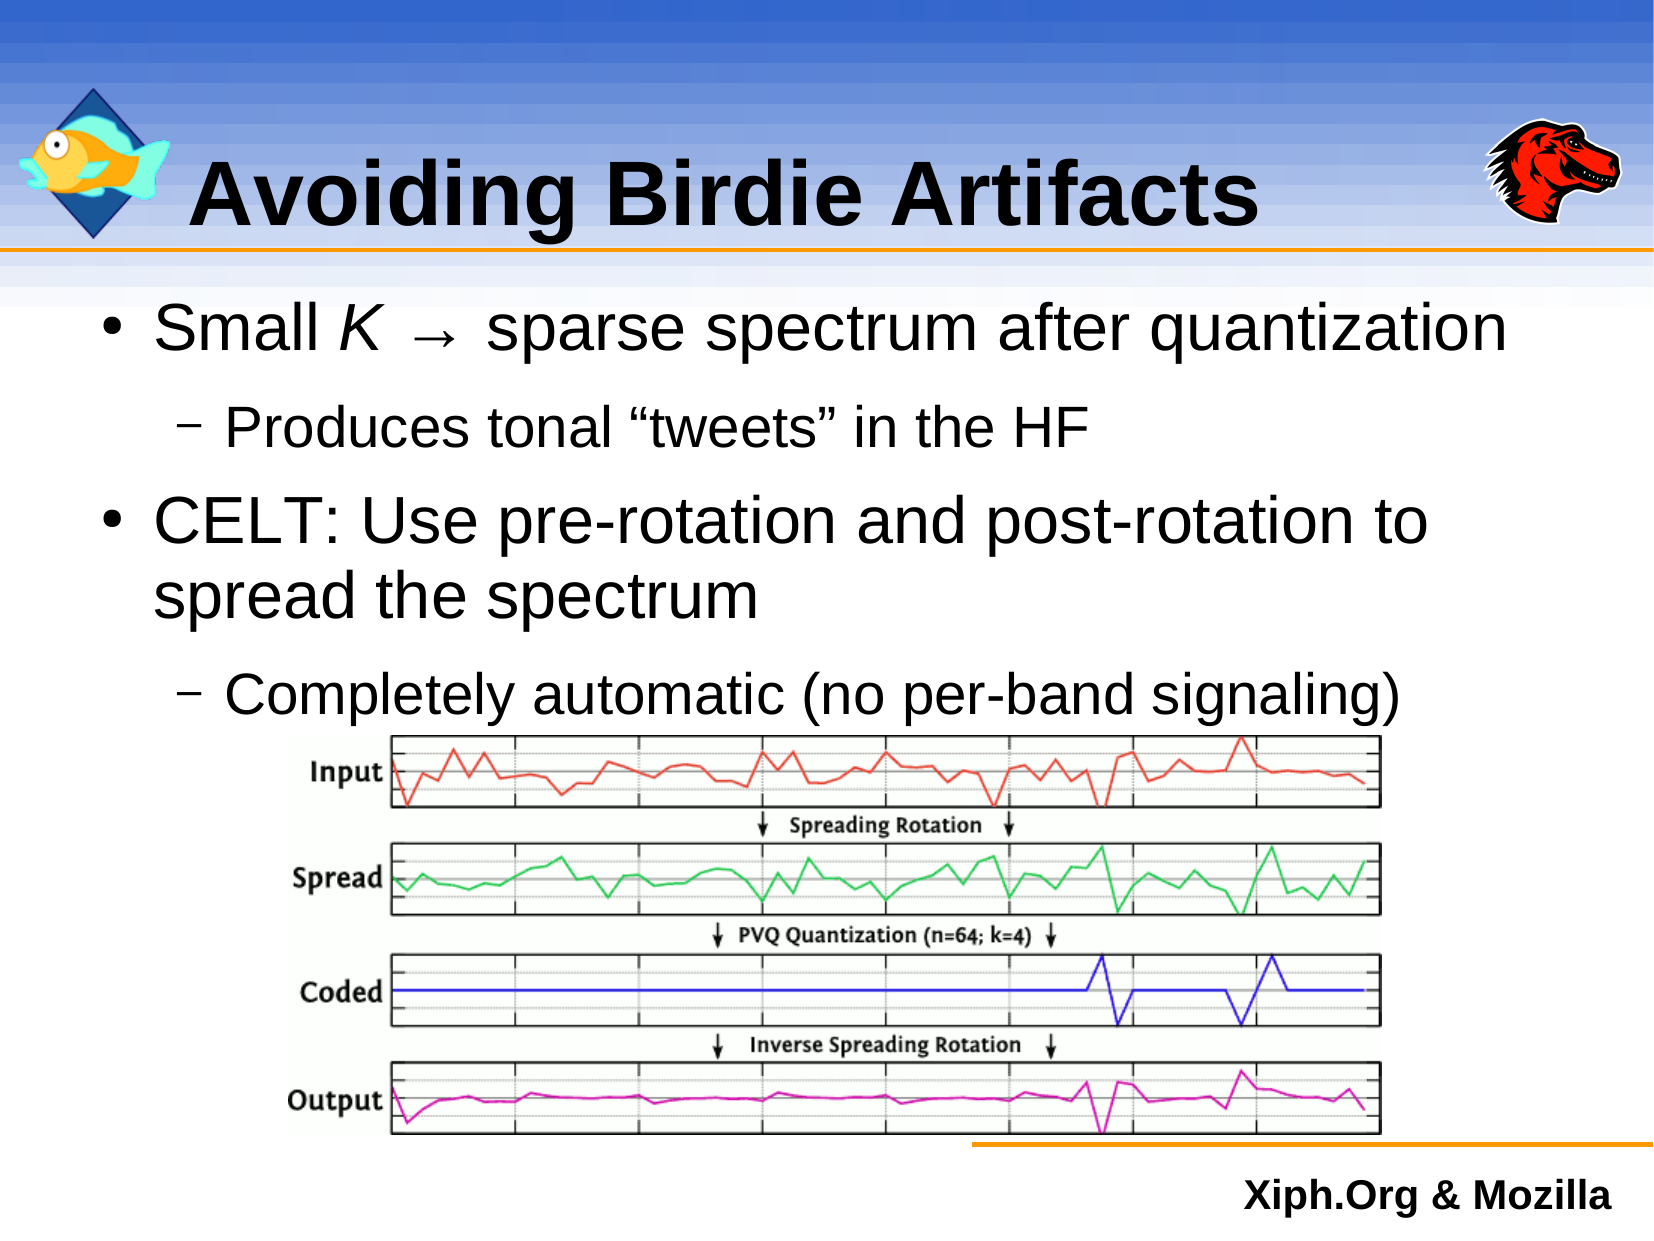

# Avoiding Birdie Artifacts
Small K → sparse spectrum after quantization
Produces tonal “tweets” in the HF
CELT: Use pre-rotation and post-rotation to spread the spectrum
Completely automatic (no per-band signaling)